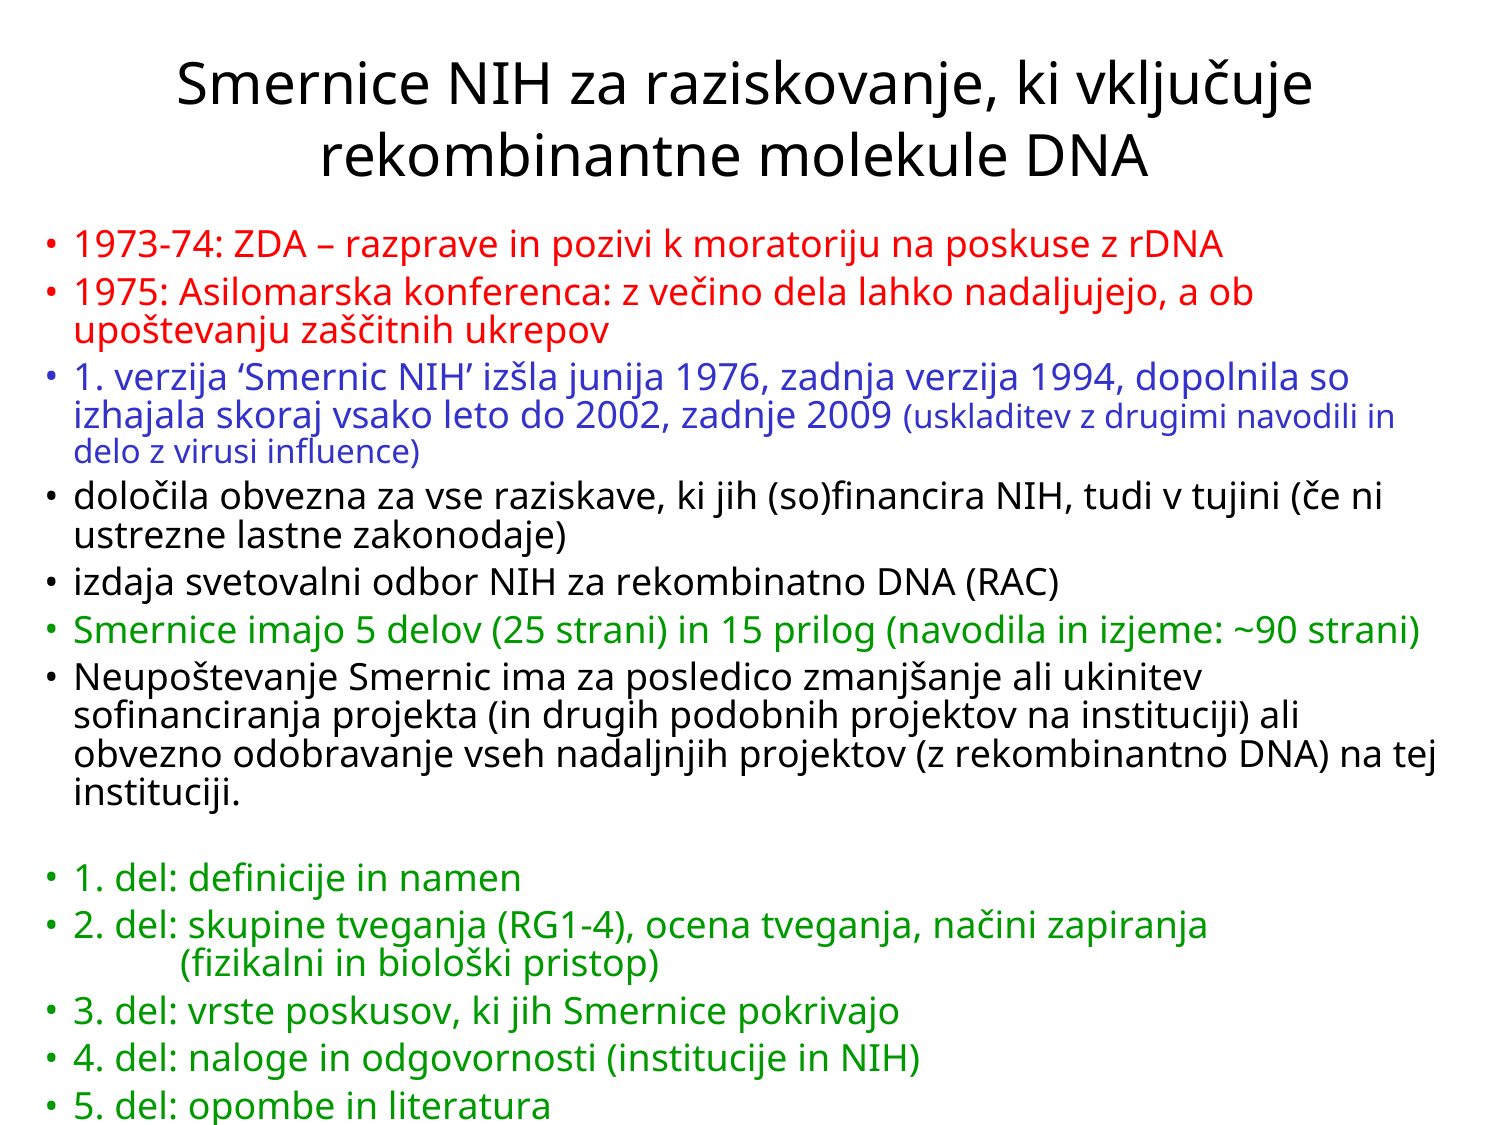

# Smernice NIH za raziskovanje, ki vključuje rekombinantne molekule DNA
1973-74: ZDA – razprave in pozivi k moratoriju na poskuse z rDNA
1975: Asilomarska konferenca: z večino dela lahko nadaljujejo, a ob upoštevanju zaščitnih ukrepov
1. verzija ‘Smernic NIH’ izšla junija 1976, zadnja verzija 1994, dopolnila so izhajala skoraj vsako leto do 2002, zadnje 2009 (uskladitev z drugimi navodili in delo z virusi influence)
določila obvezna za vse raziskave, ki jih (so)financira NIH, tudi v tujini (če ni ustrezne lastne zakonodaje)
izdaja svetovalni odbor NIH za rekombinatno DNA (RAC)
Smernice imajo 5 delov (25 strani) in 15 prilog (navodila in izjeme: ~90 strani)
Neupoštevanje Smernic ima za posledico zmanjšanje ali ukinitev sofinanciranja projekta (in drugih podobnih projektov na instituciji) ali obvezno odobravanje vseh nadaljnjih projektov (z rekombinantno DNA) na tej instituciji.
1. del: definicije in namen
2. del: skupine tveganja (RG1-4), ocena tveganja, načini zapiranja
 (fizikalni in biološki pristop)
3. del: vrste poskusov, ki jih Smernice pokrivajo
4. del: naloge in odgovornosti (institucije in NIH)
5. del: opombe in literatura